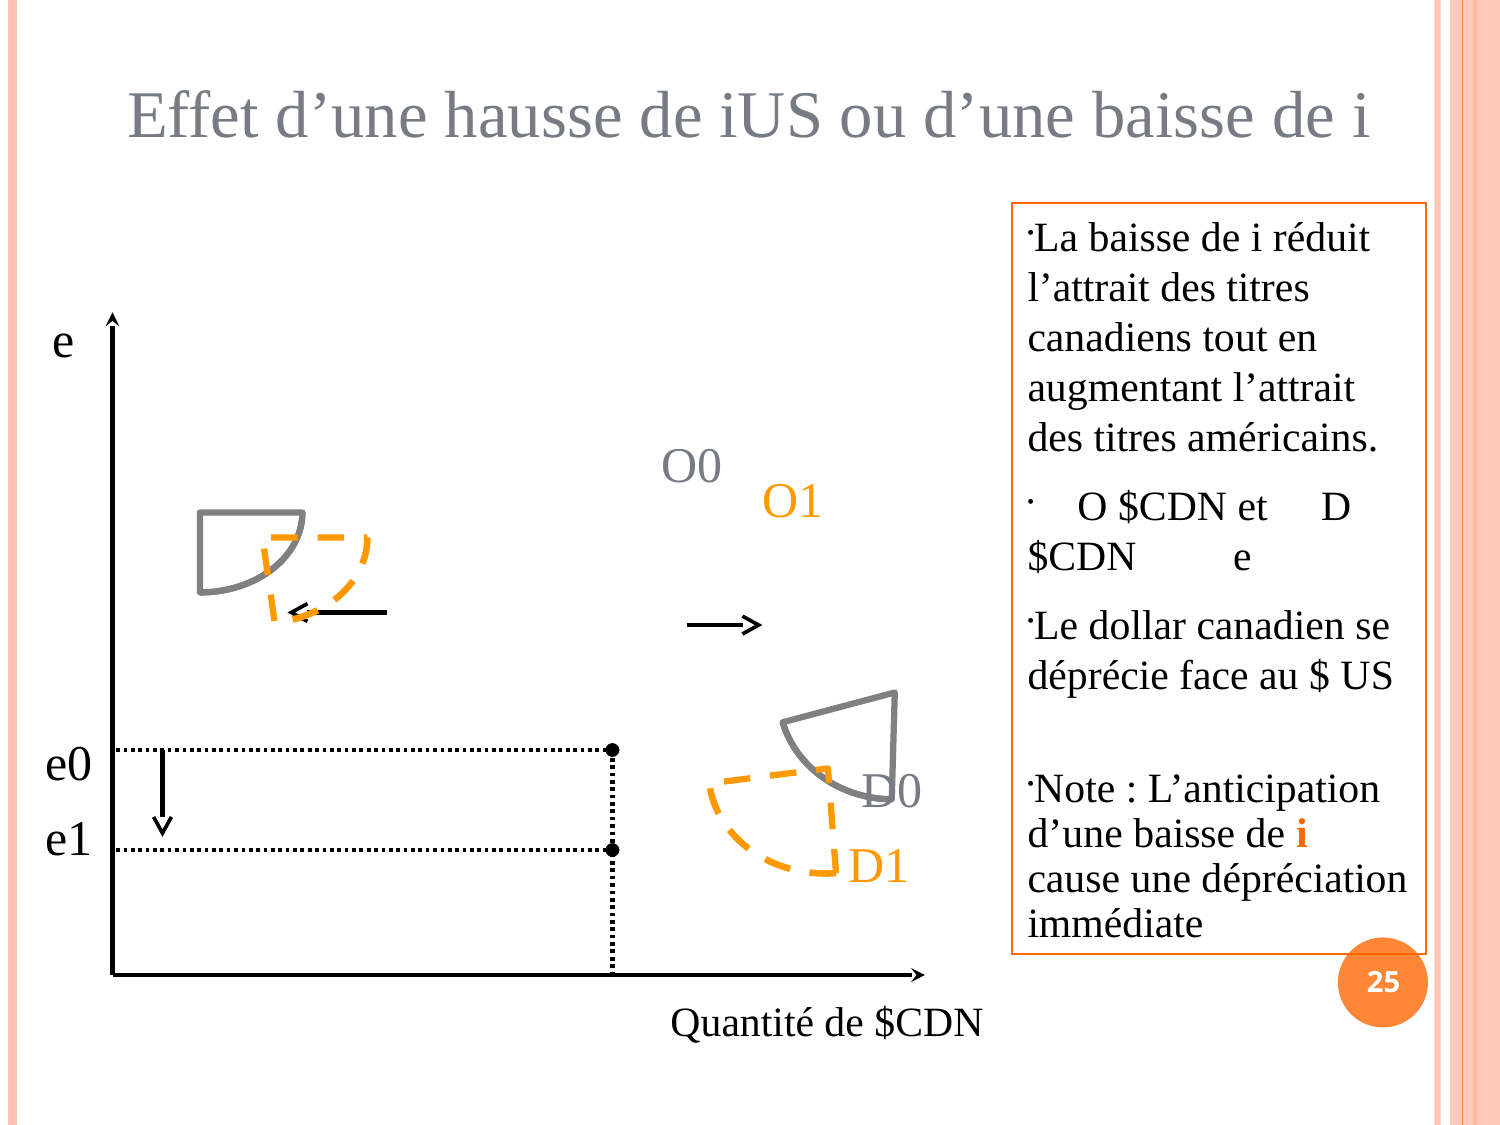

Effet d’une hausse de iUS ou d’une baisse de i
La baisse de i réduit l’attrait des titres canadiens tout en augmentant l’attrait des titres américains.
 O $CDN et  D $CDN   e
Le dollar canadien se déprécie face au $ US
Note : L’anticipation d’une baisse de i cause une dépréciation immédiate
e
O0
O1
e0
D0
e1
D1
Quantité de $CDN